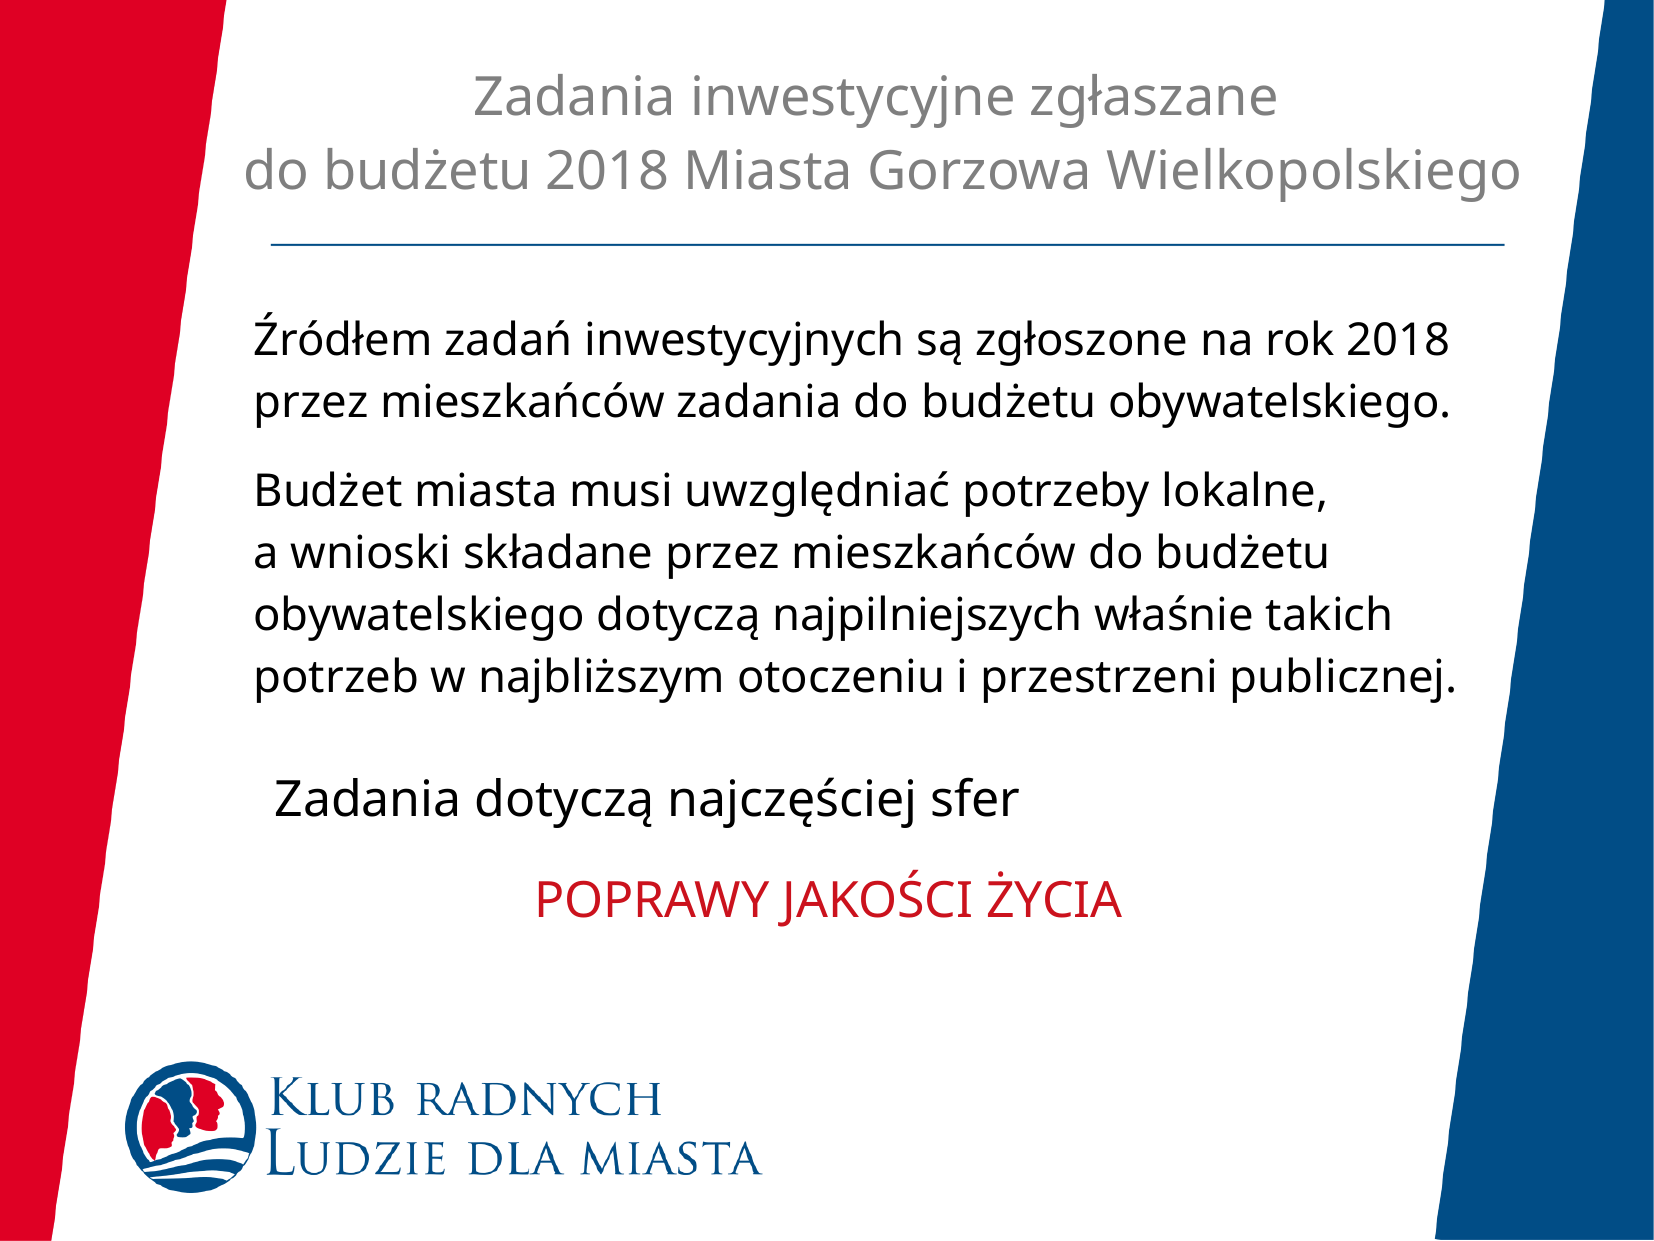

Zadania inwestycyjne zgłaszane
 do budżetu 2018 Miasta Gorzowa Wielkopolskiego
# Źródłem zadań inwestycyjnych są zgłoszone na rok 2018 przez mieszkańców zadania do budżetu obywatelskiego.
Budżet miasta musi uwzględniać potrzeby lokalne,
a wnioski składane przez mieszkańców do budżetu obywatelskiego dotyczą najpilniejszych właśnie takich potrzeb w najbliższym otoczeniu i przestrzeni publicznej.
Zadania dotyczą najczęściej sfer
POPRAWY JAKOŚCI ŻYCIA